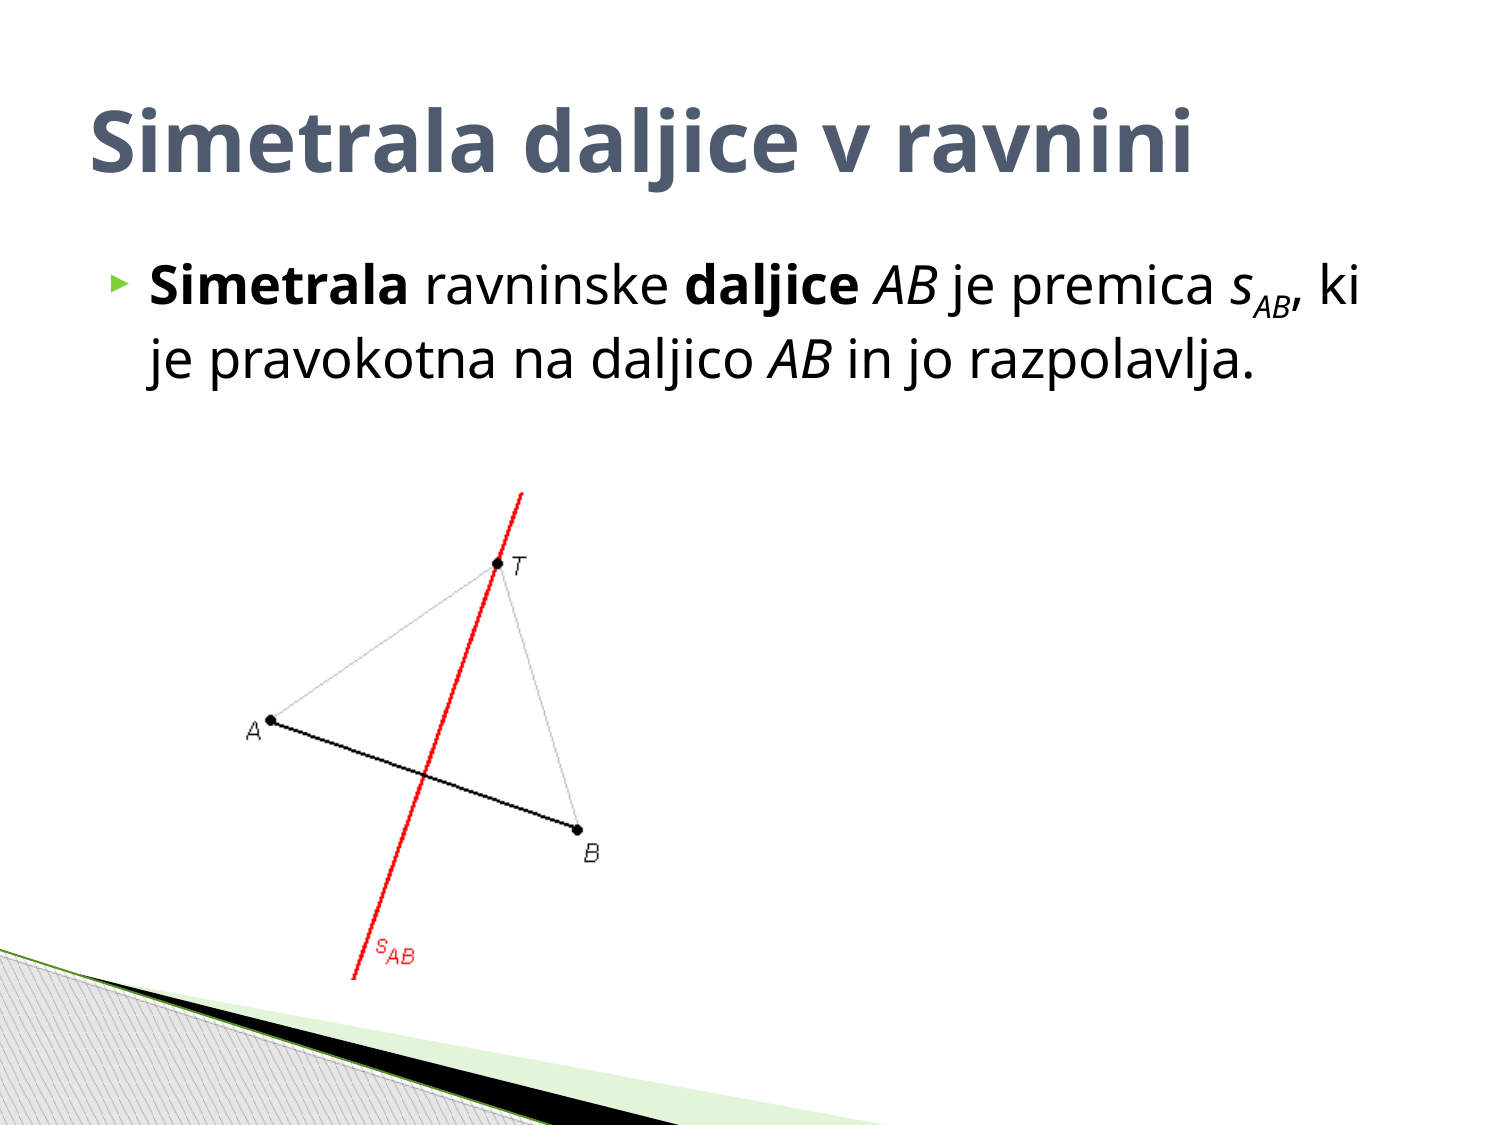

Simetrala daljice v ravnini
# Simetrala ravninske daljice AB je premica sAB, ki je pravokotna na daljico AB in jo razpolavlja.